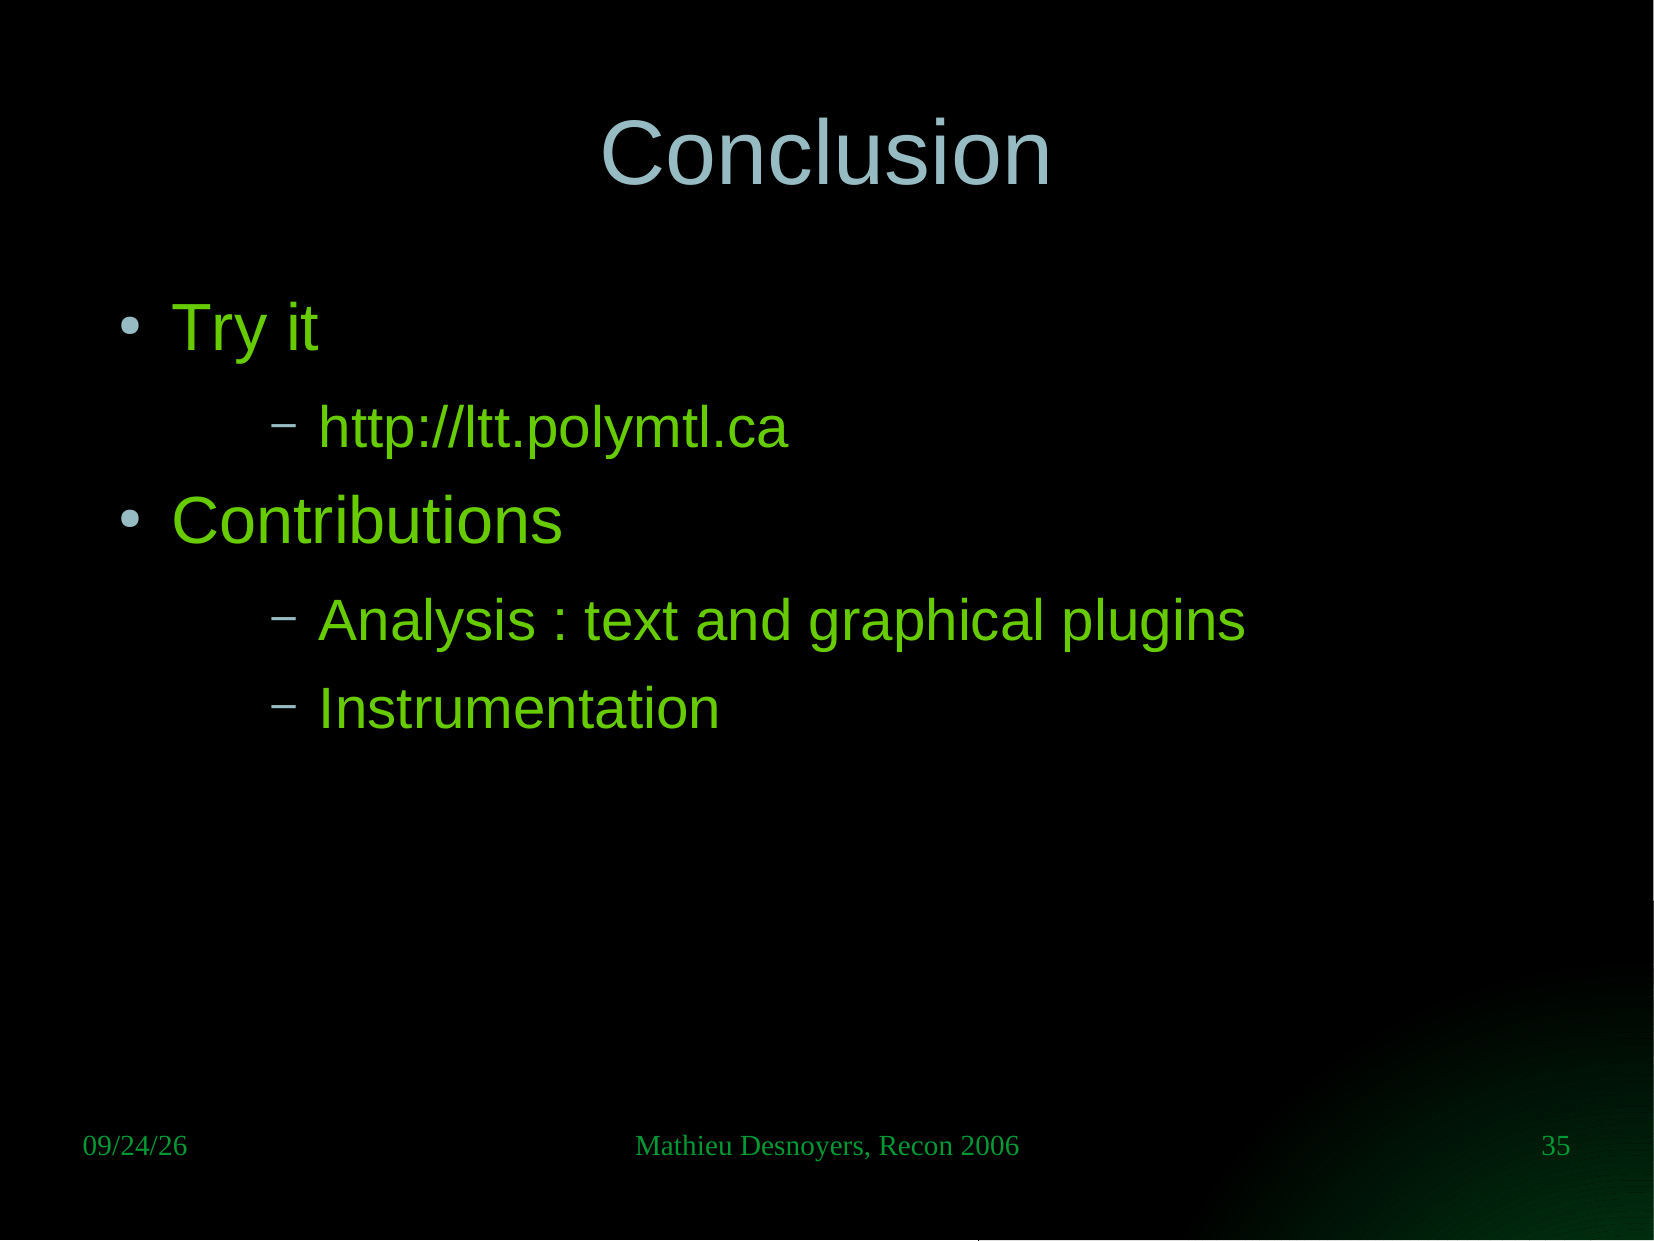

# Conclusion
Try it
http://ltt.polymtl.ca
Contributions
Analysis : text and graphical plugins
Instrumentation
Mathieu Desnoyers, Recon 2006
35